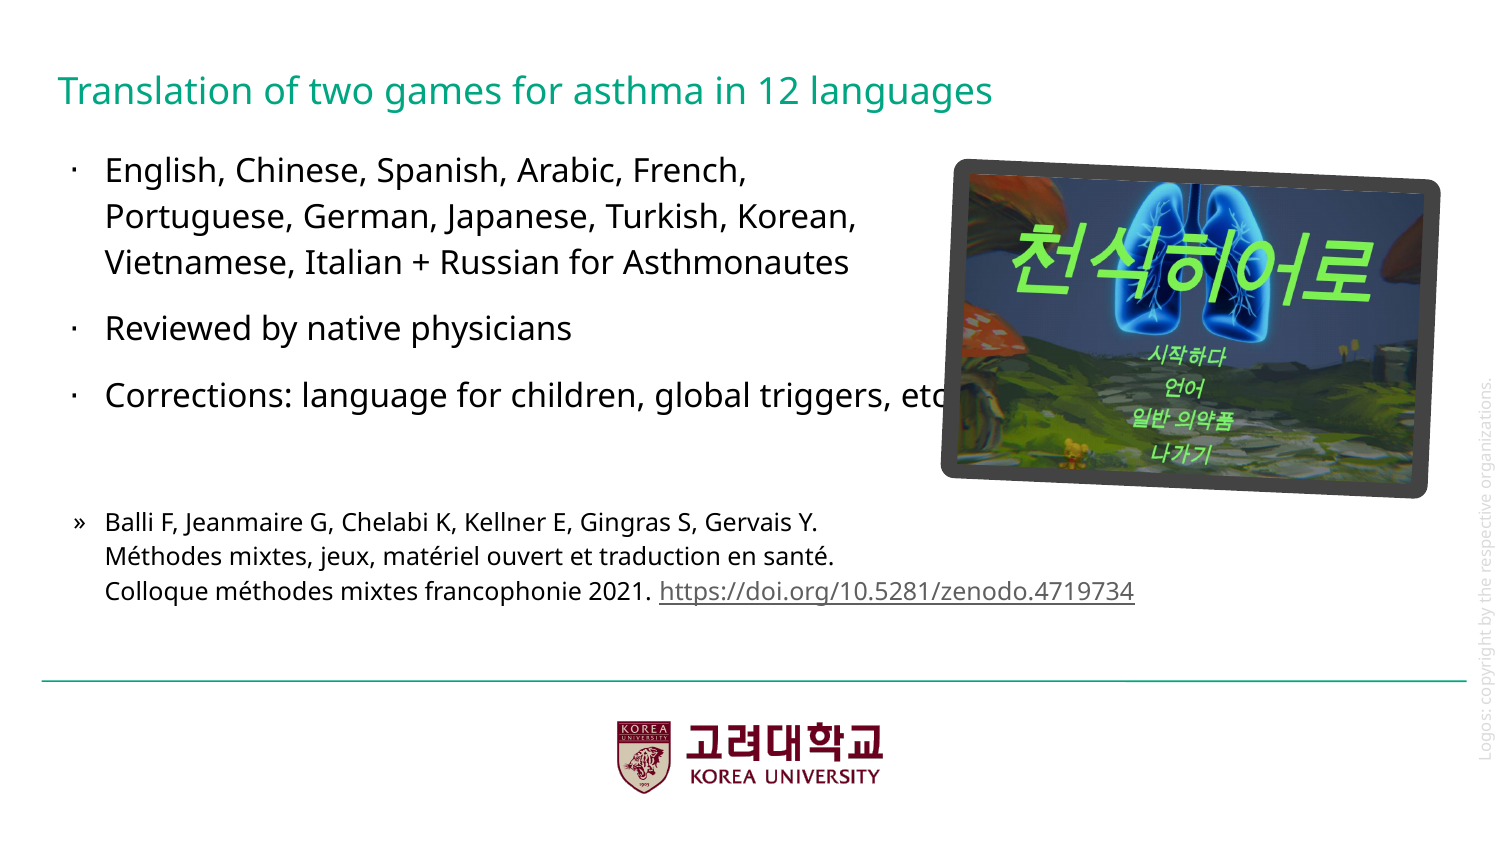

Translation of two games for asthma in 12 languages
English, Chinese, Spanish, Arabic, French,
Portuguese, German, Japanese, Turkish, Korean,
Vietnamese, Italian + Russian for Asthmonautes
Reviewed by native physicians
Corrections: language for children, global triggers, etc.
Balli F, Jeanmaire G, Chelabi K, Kellner E, Gingras S, Gervais Y.
Méthodes mixtes, jeux, matériel ouvert et traduction en santé.
Colloque méthodes mixtes francophonie 2021. https://doi.org/10.5281/zenodo.4719734
Logos: copyright by the respective organizations.